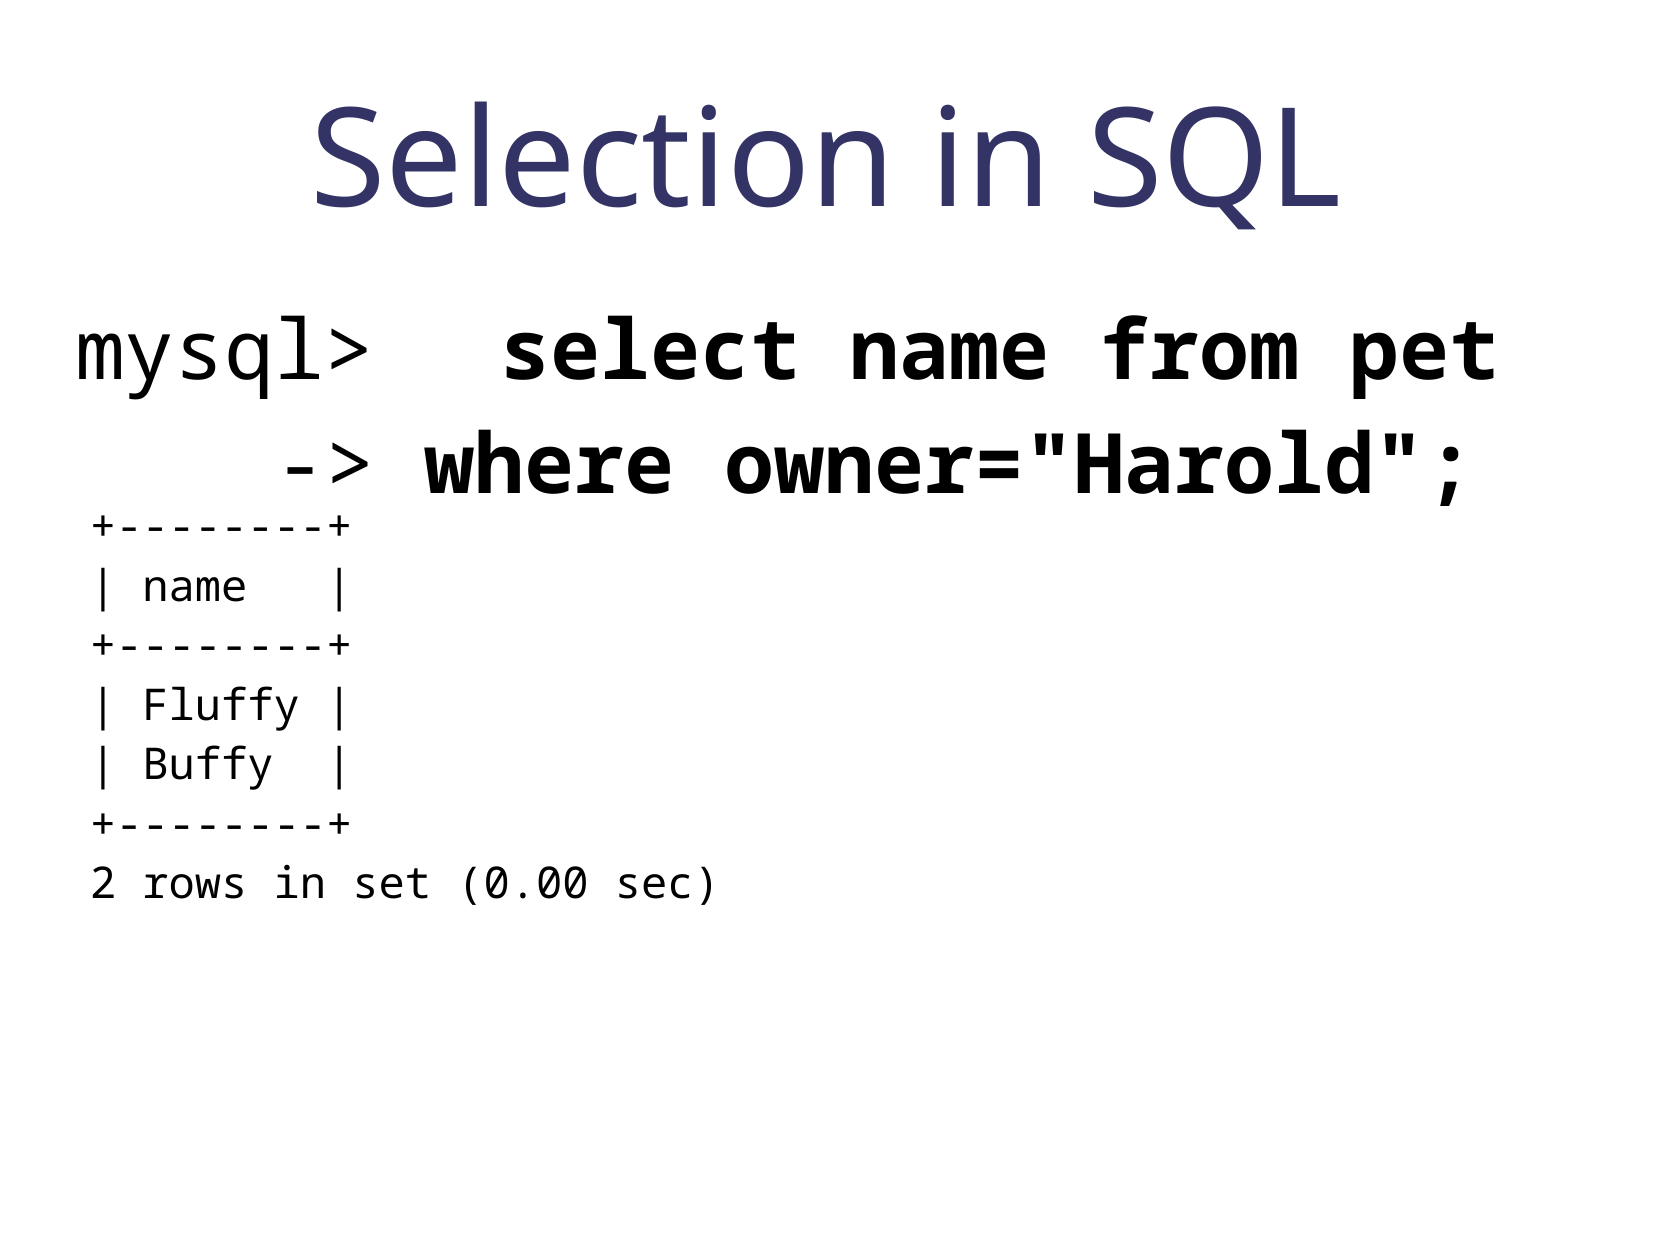

# Selection in SQL
mysql>	 select name from pet
 -> where owner="Harold";
+--------+
| name |
+--------+
| Fluffy |
| Buffy |
+--------+
2 rows in set (0.00 sec)